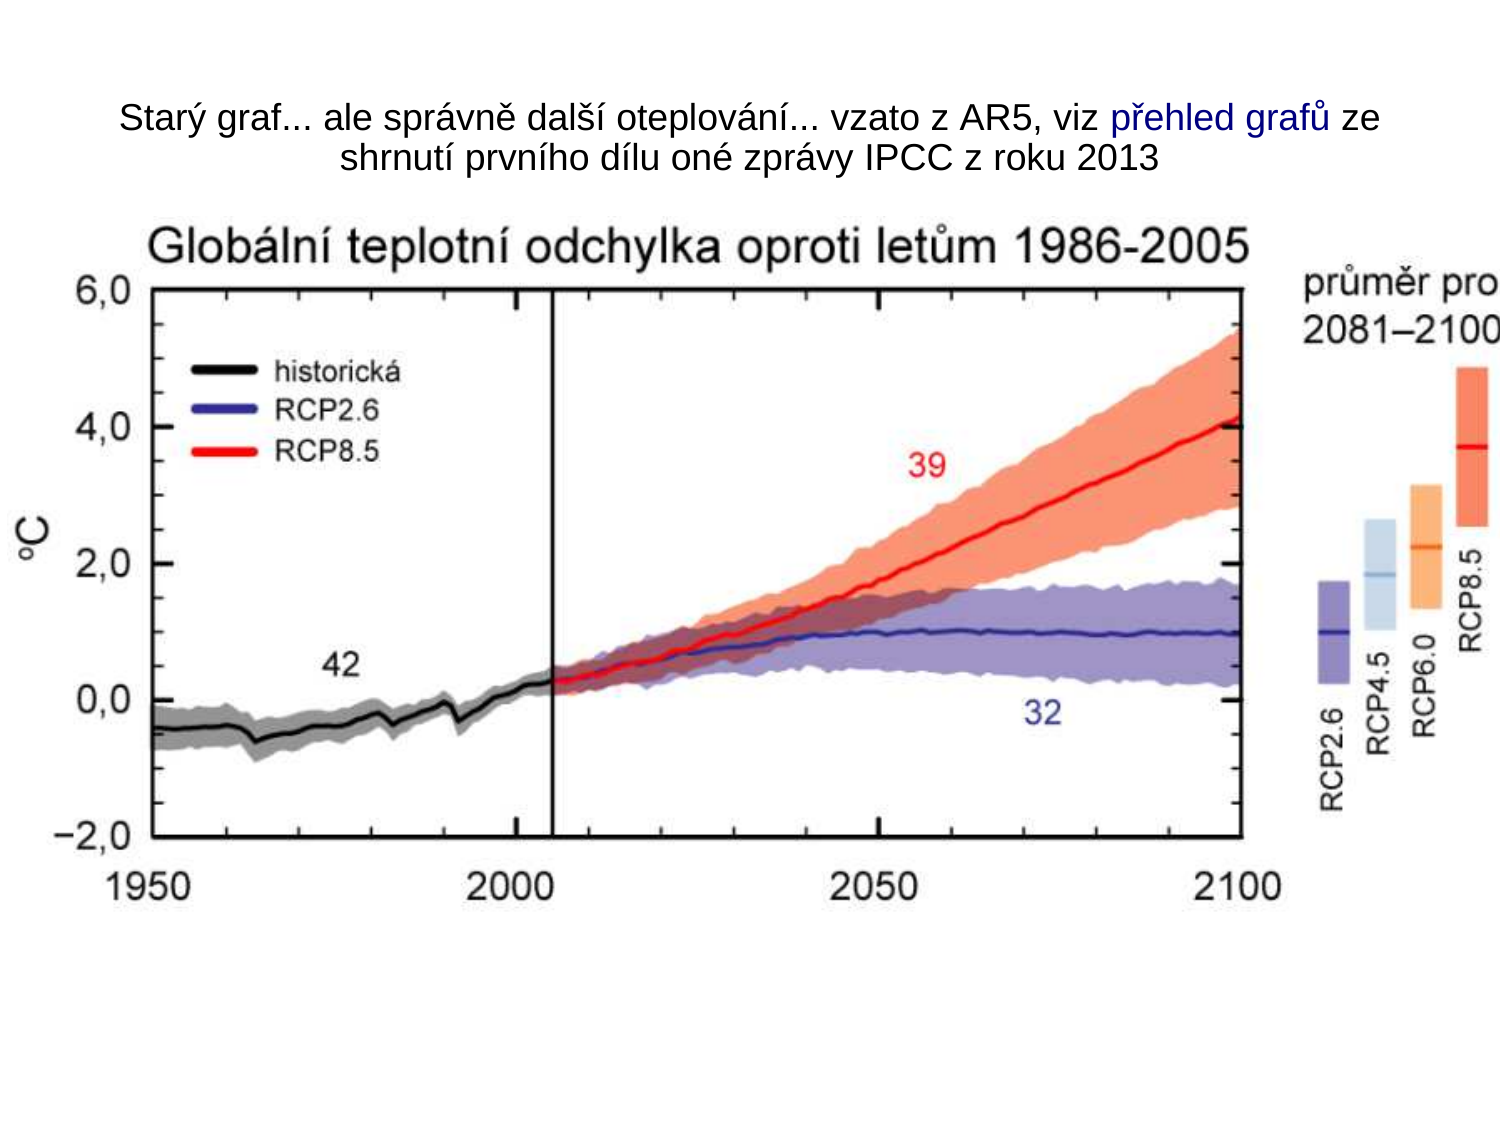

# Starý graf... ale správně další oteplování... vzato z AR5, viz přehled grafů ze shrnutí prvního dílu oné zprávy IPCC z roku 2013